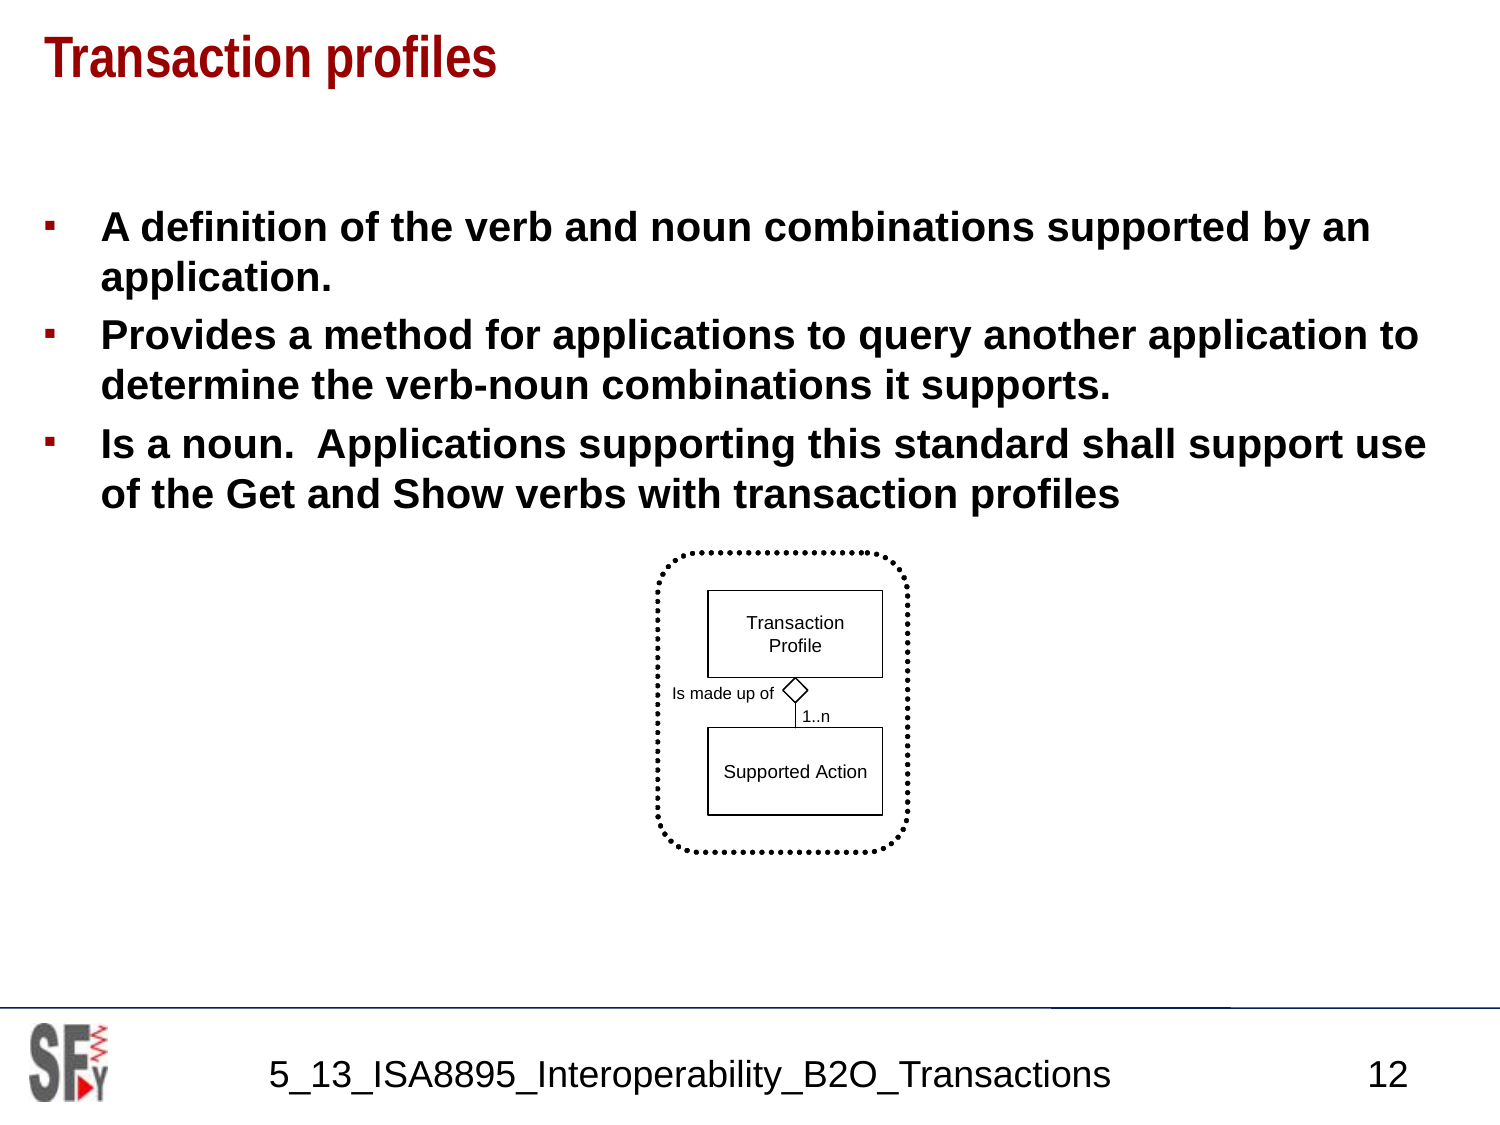

# Transaction profiles
A definition of the verb and noun combinations supported by an application.
Provides a method for applications to query another application to determine the verb-noun combinations it supports.
Is a noun. Applications supporting this standard shall support use of the Get and Show verbs with transaction profiles
5_13_ISA8895_Interoperability_B2O_Transactions